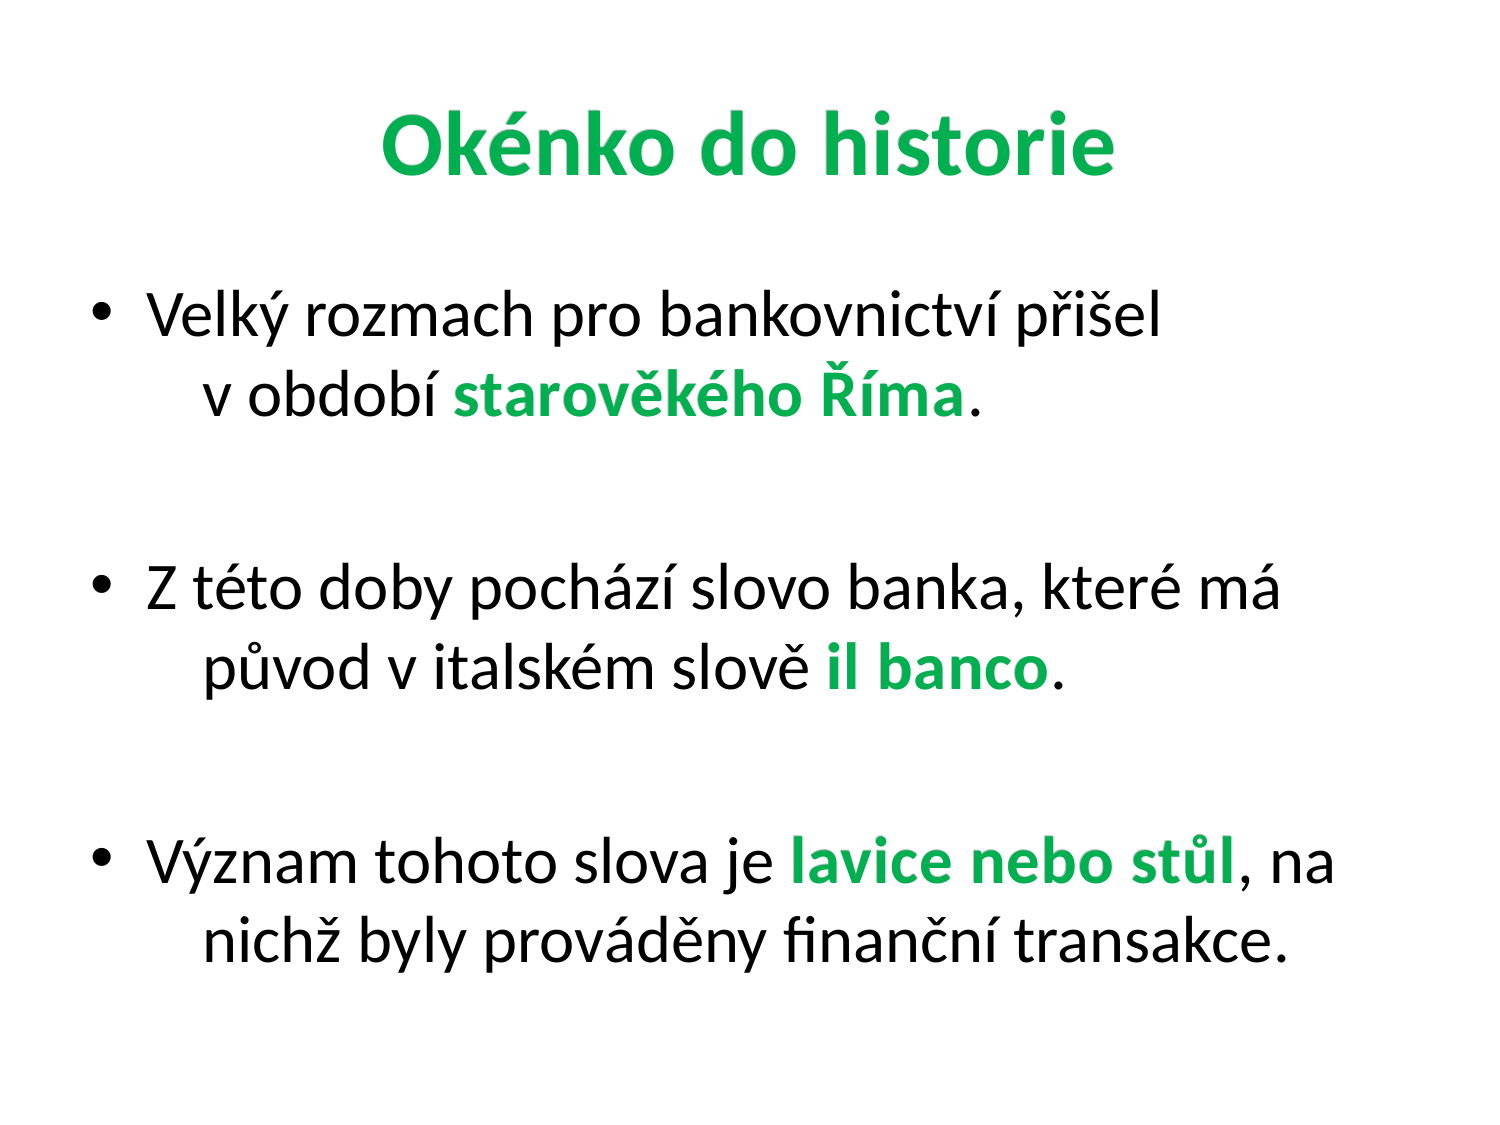

# Okénko do historie
Velký rozmach pro bankovnictví přišel
v období starověkého Říma.
Z této doby pochází slovo banka, které má původ v italském slově il banco.
Význam tohoto slova je lavice nebo stůl, na nichž byly prováděny finanční transakce.